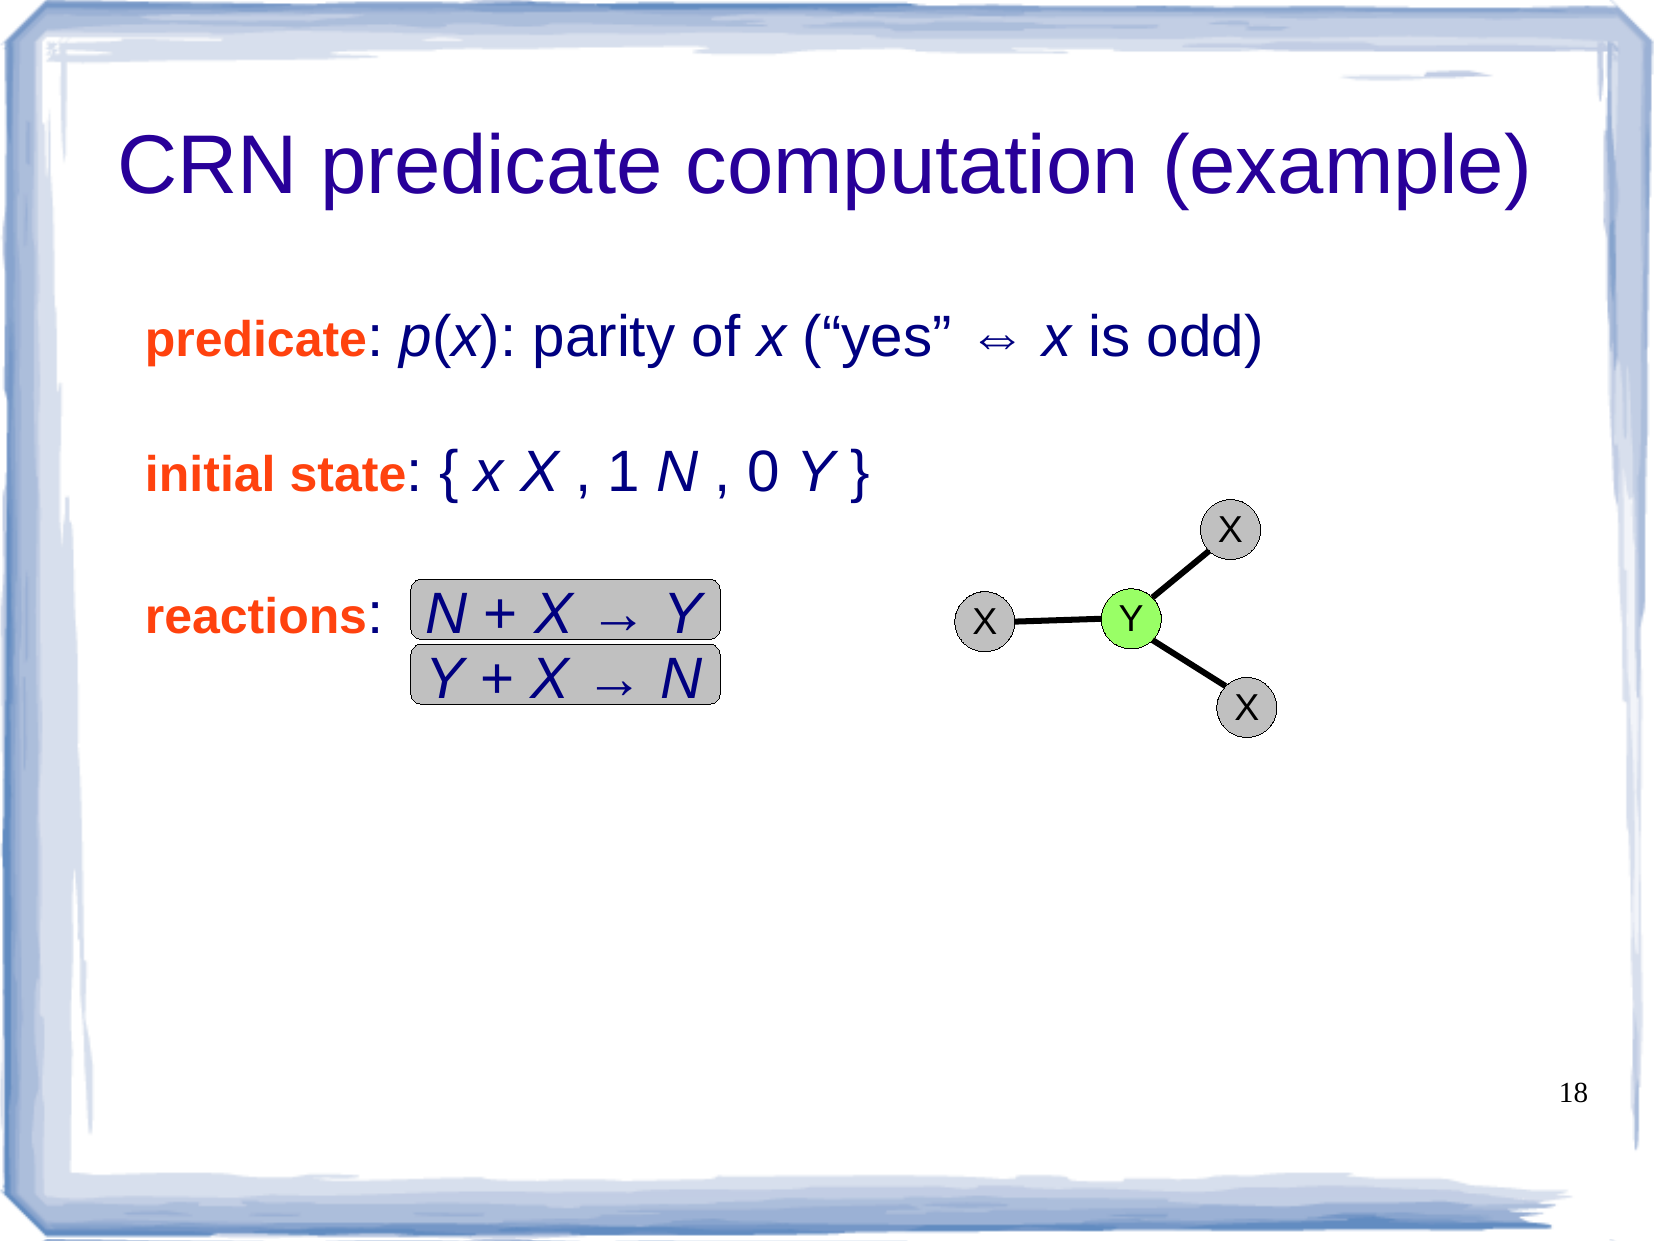

# CRN predicate computation (example)
predicate: p(x): parity of x (“yes” ⇔ x is odd)
initial state: { x X , 1 N , 0 Y }
X
reactions:
N + X → Y
Y + X → N
N
Y
X
X
18